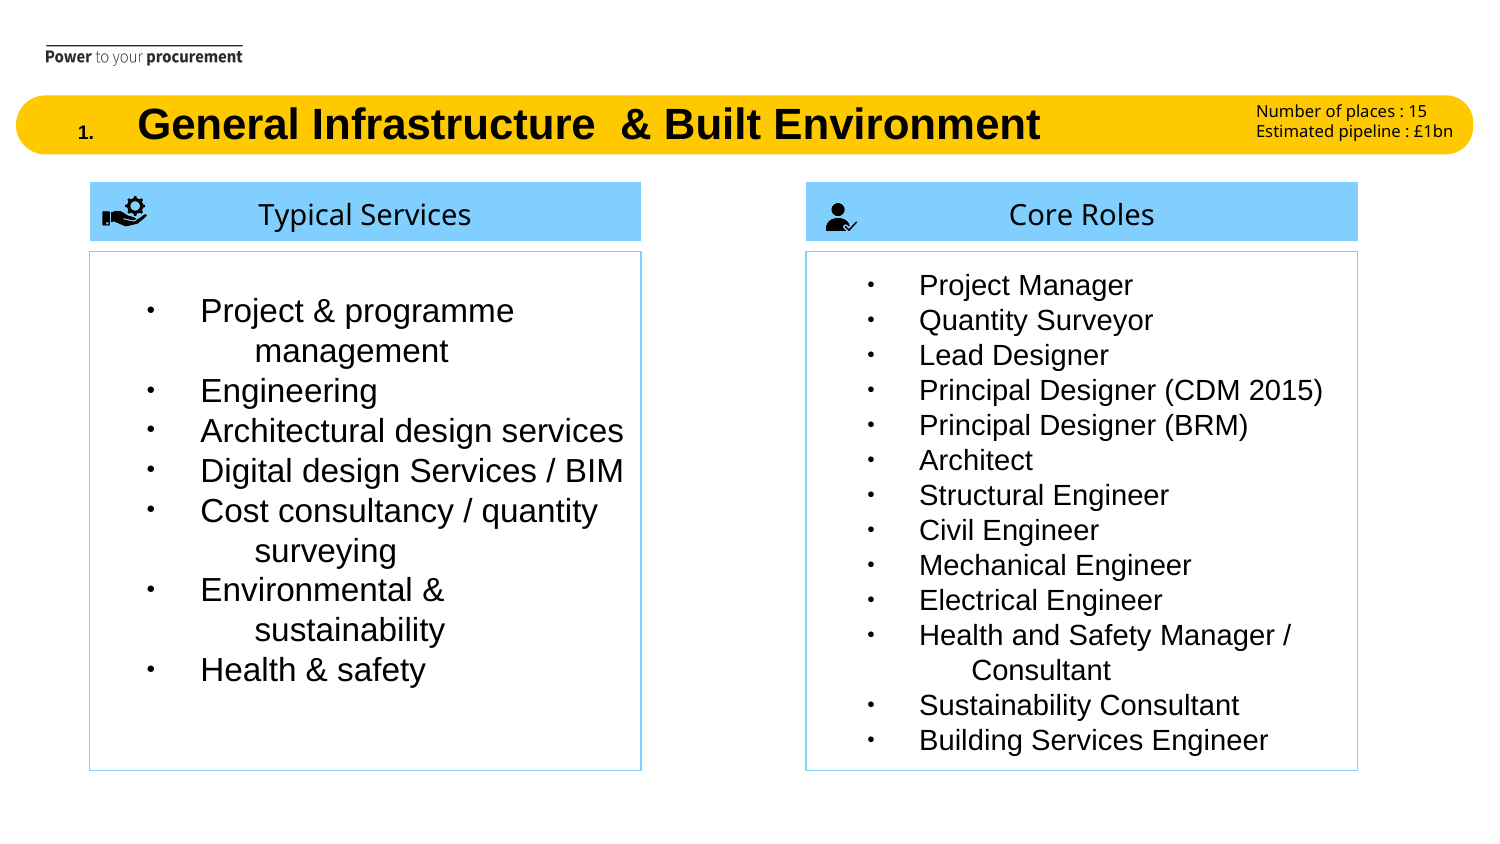

Number of places : 15
Estimated pipeline : £1bn
# General Infrastructure & Built Environment
Typical Services
Core Roles
Project & programme management
Engineering
Architectural design services
Digital design Services / BIM
Cost consultancy / quantity surveying
Environmental & sustainability
Health & safety
Project Manager
Quantity Surveyor
Lead Designer
Principal Designer (CDM 2015)
Principal Designer (BRM)
Architect
Structural Engineer
Civil Engineer
Mechanical Engineer
Electrical Engineer
Health and Safety Manager / Consultant
Sustainability Consultant
Building Services Engineer